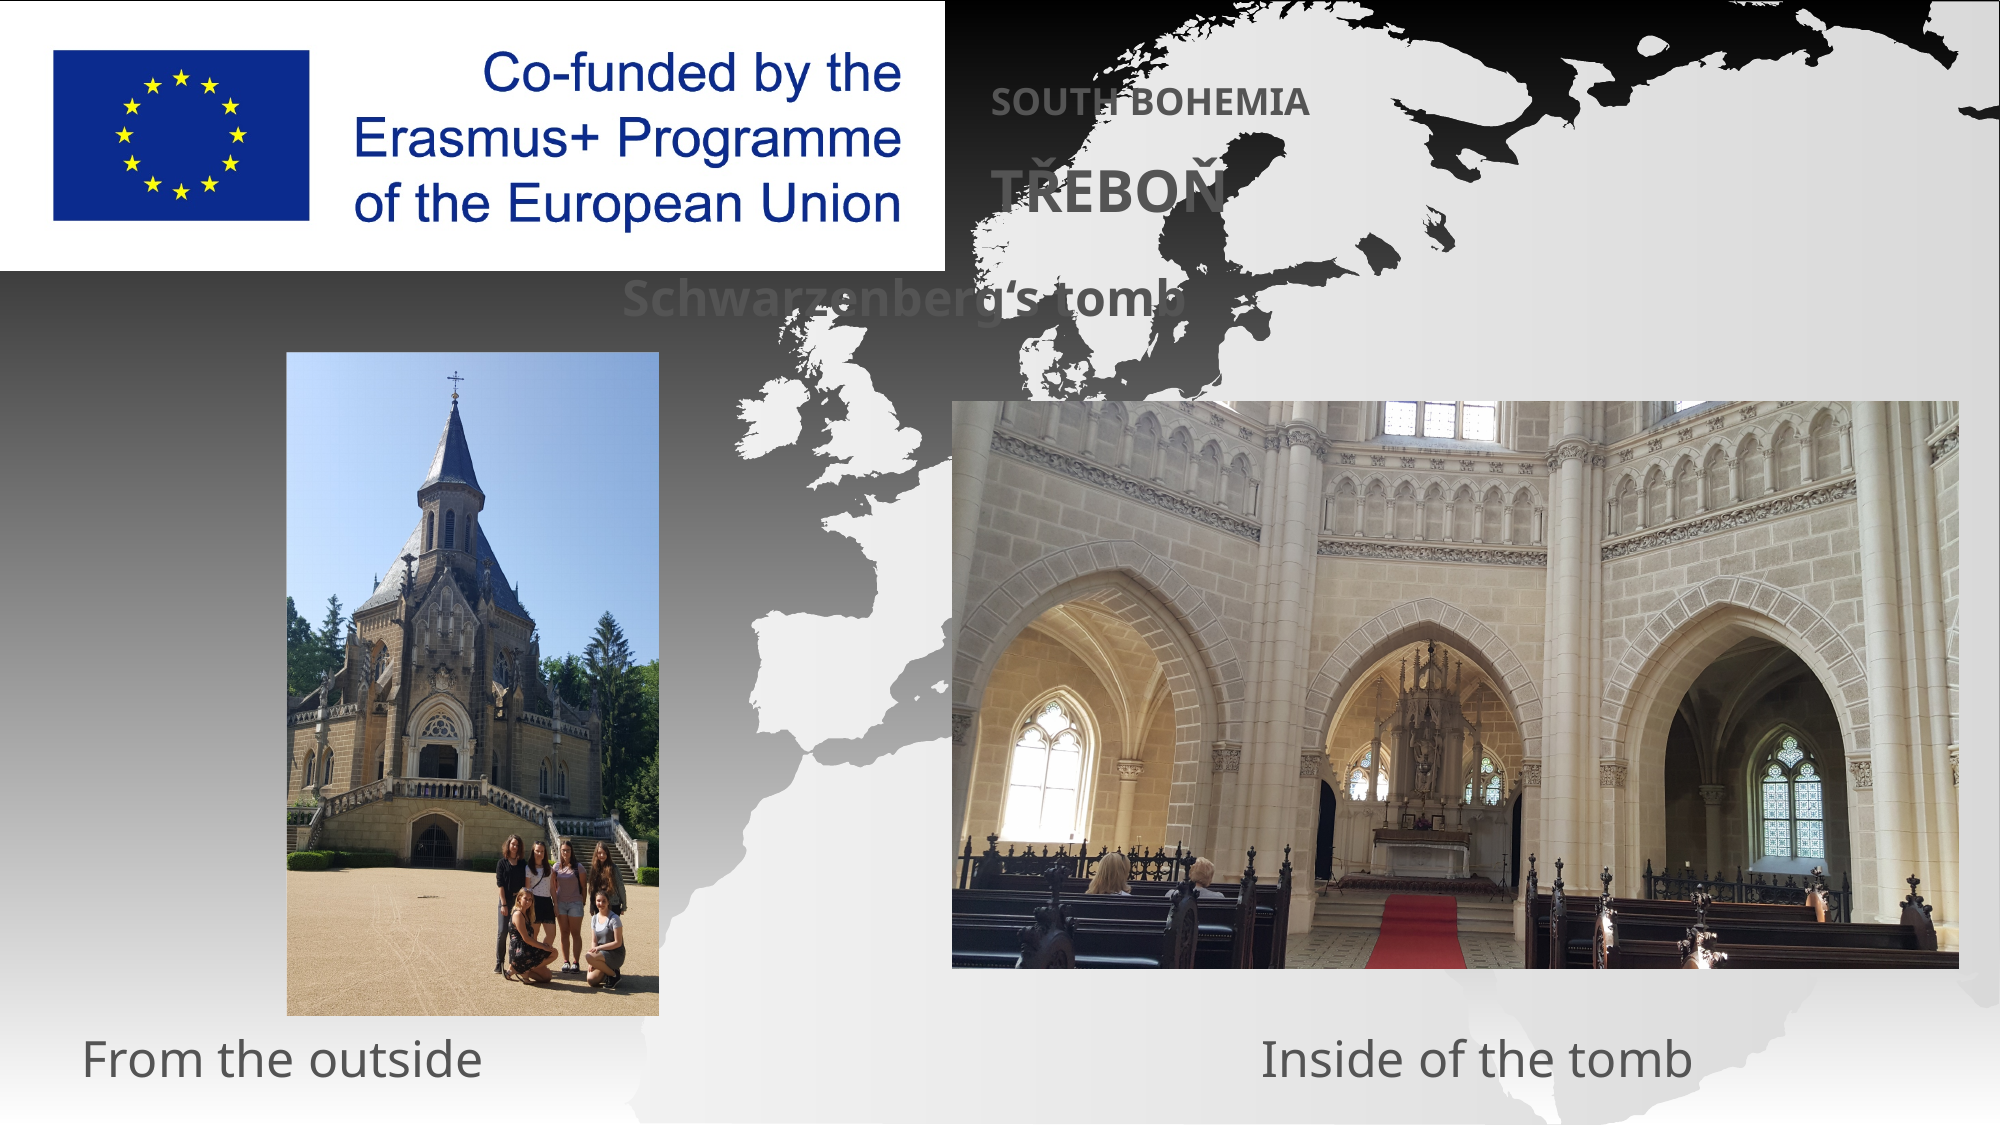

SOUTH BOHEMIA
TŘEBOŇ
Schwarzenberg‘s tomb
From the outside
Inside of the tomb